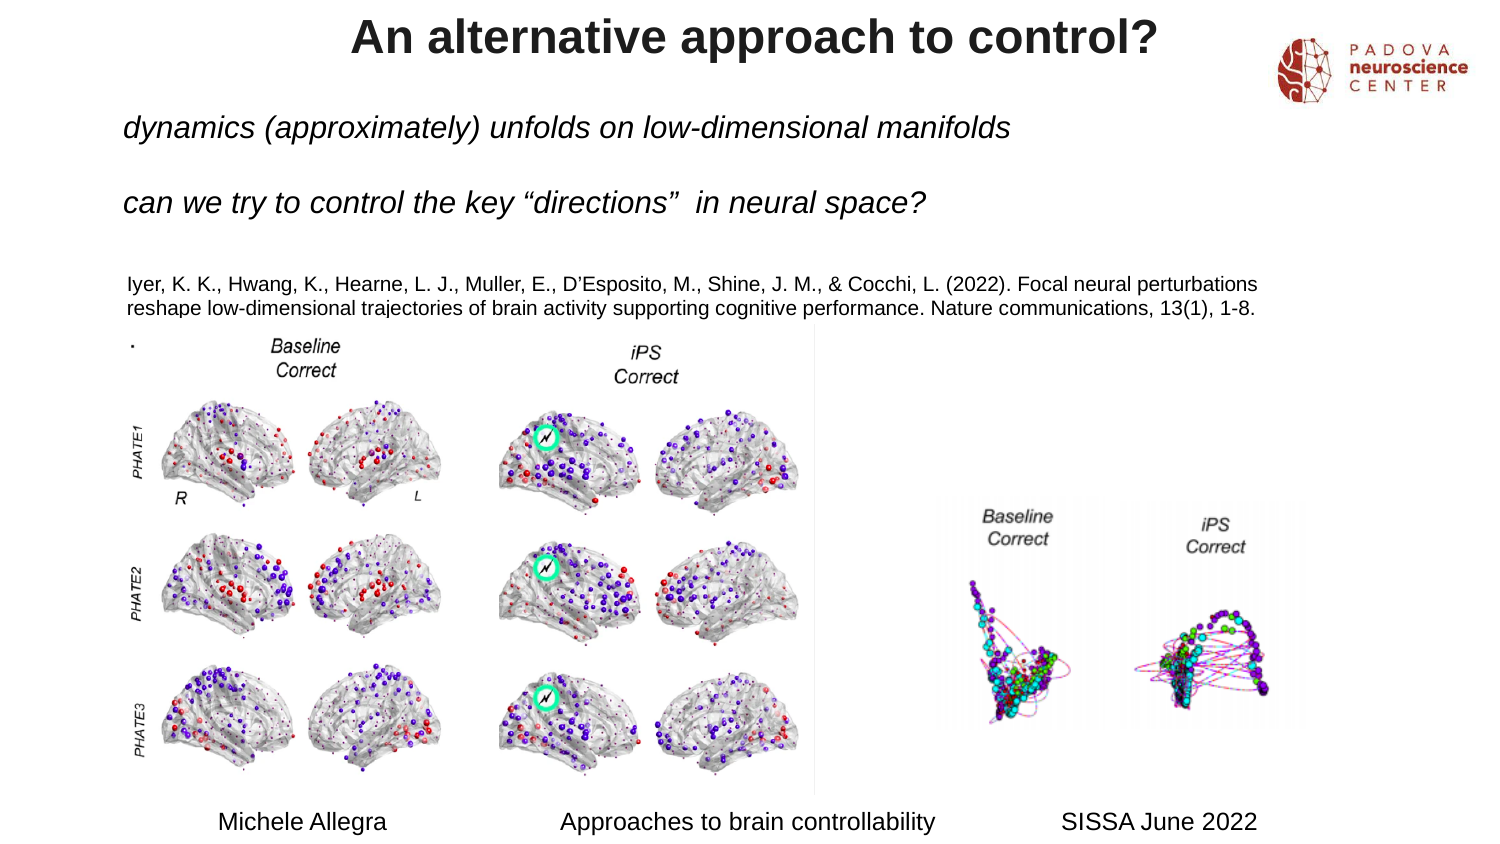

An alternative approach to control?
dynamics (approximately) unfolds on low-dimensional manifolds
can we try to control the key “directions” in neural space?
Iyer, K. K., Hwang, K., Hearne, L. J., Muller, E., D’Esposito, M., Shine, J. M., & Cocchi, L. (2022). Focal neural perturbations reshape low-dimensional trajectories of brain activity supporting cognitive performance. Nature communications, 13(1), 1-8.
Michele Allegra Approaches to brain controllability SISSA June 2022